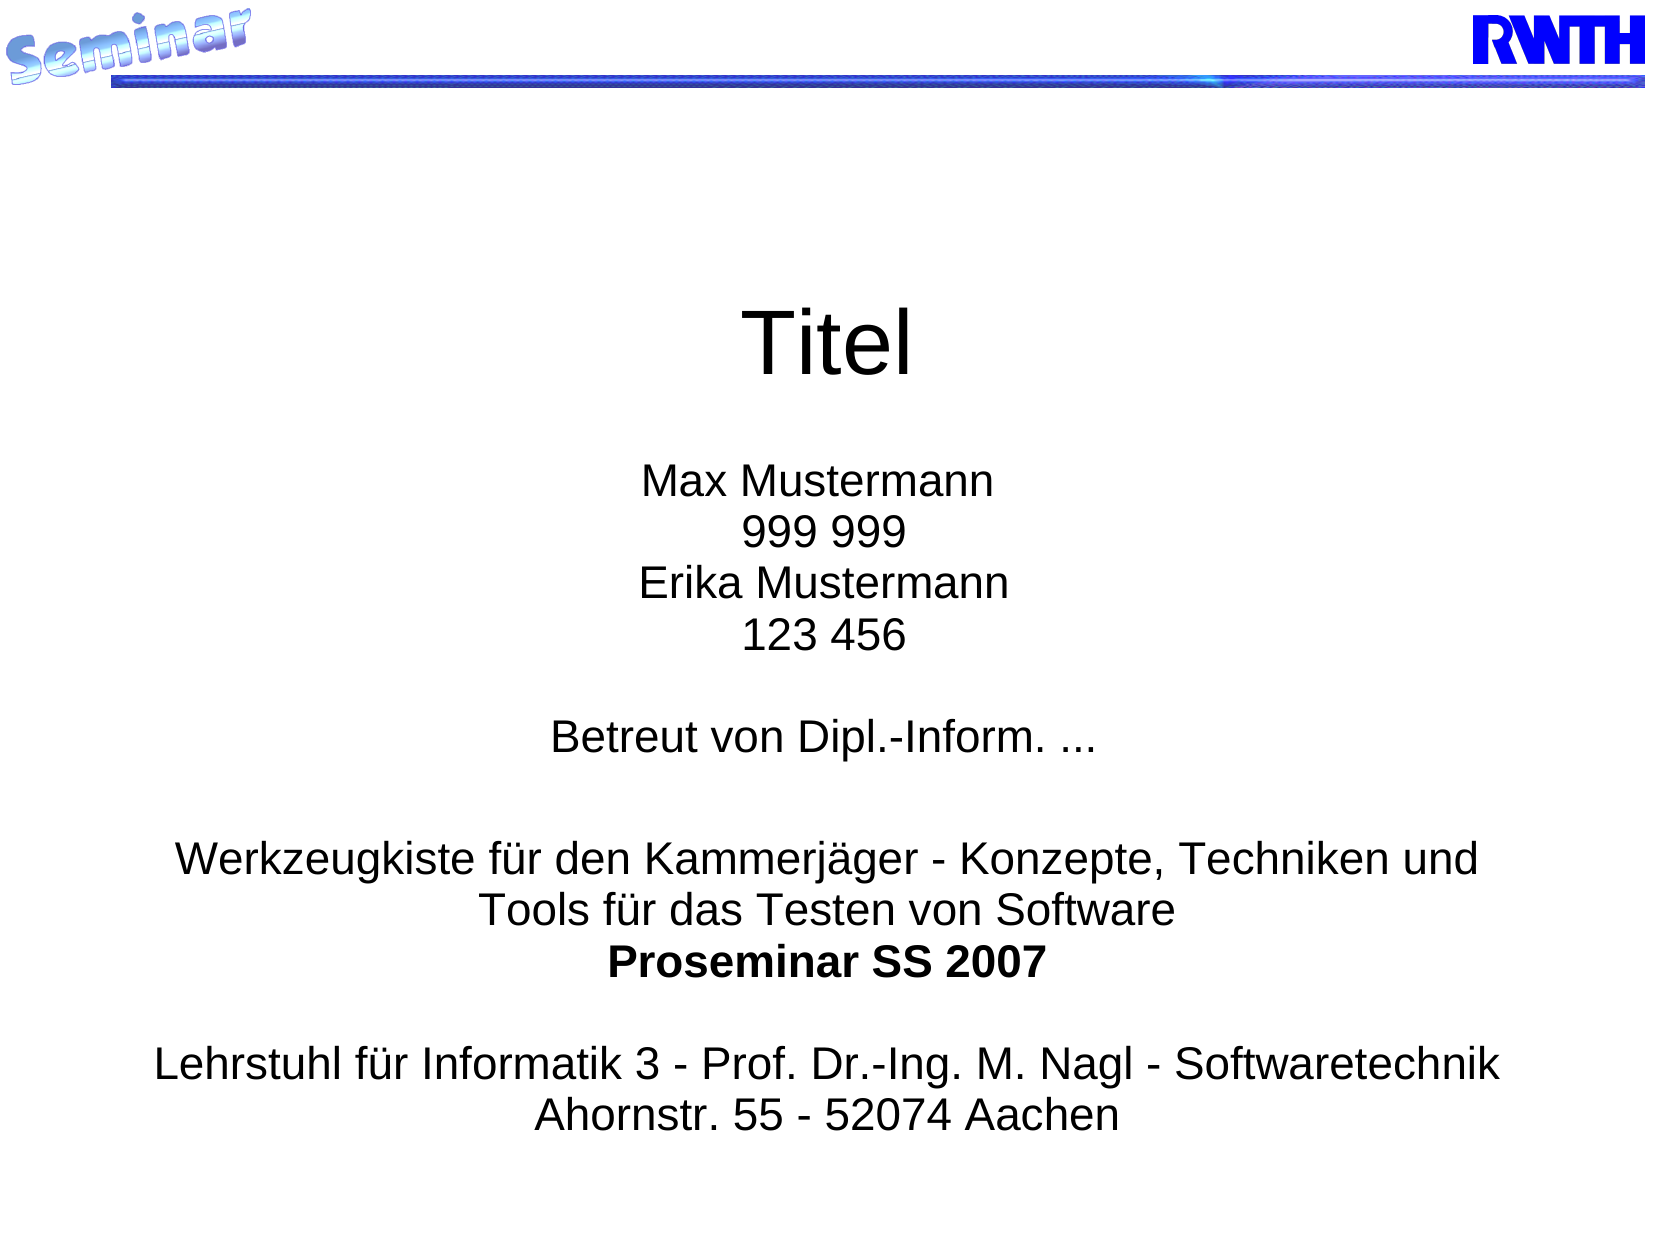

# Titel
Max Mustermann
999 999
Erika Mustermann
123 456
Betreut von Dipl.-Inform. ...